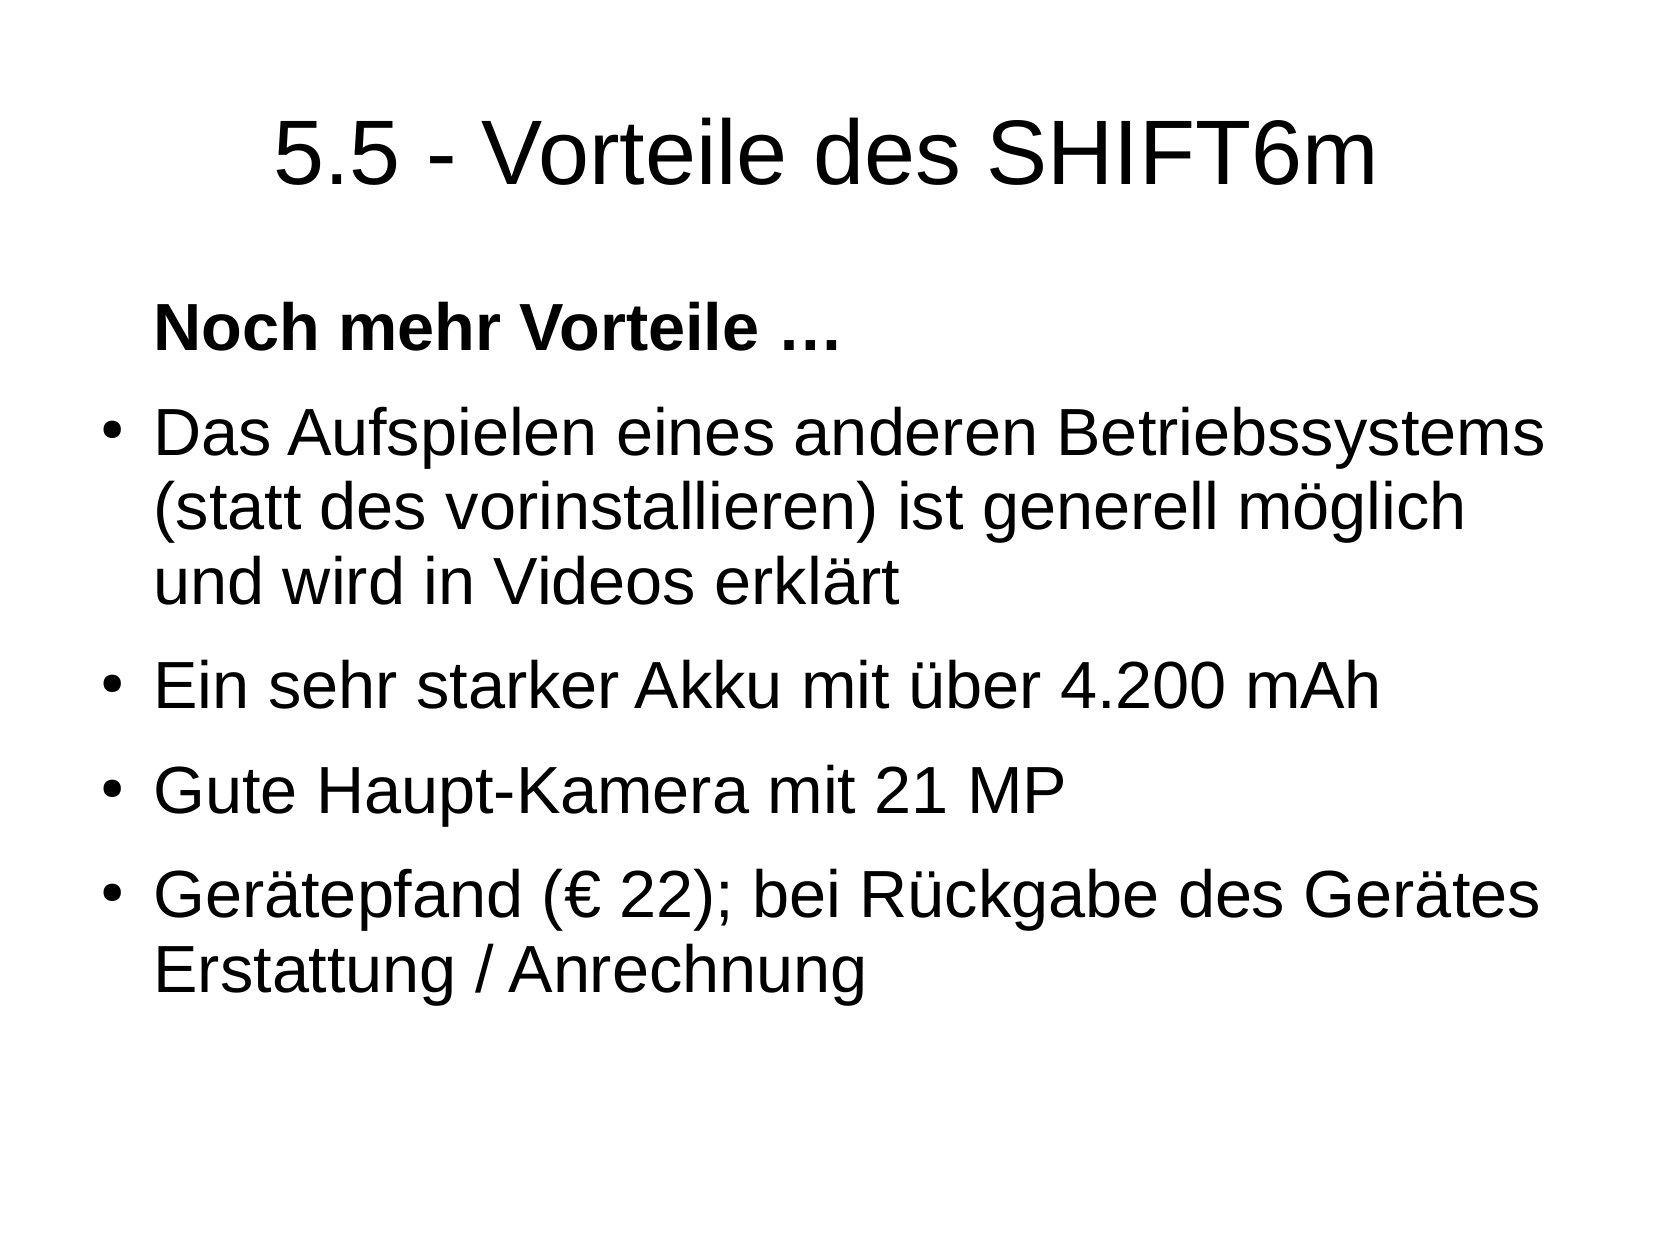

# 5.5 - Vorteile des SHIFT6m
Noch mehr Vorteile …
Das Aufspielen eines anderen Betriebssystems (statt des vorinstallieren) ist generell möglich und wird in Videos erklärt
Ein sehr starker Akku mit über 4.200 mAh
Gute Haupt-Kamera mit 21 MP
Gerätepfand (€ 22); bei Rückgabe des Gerätes Erstattung / Anrechnung